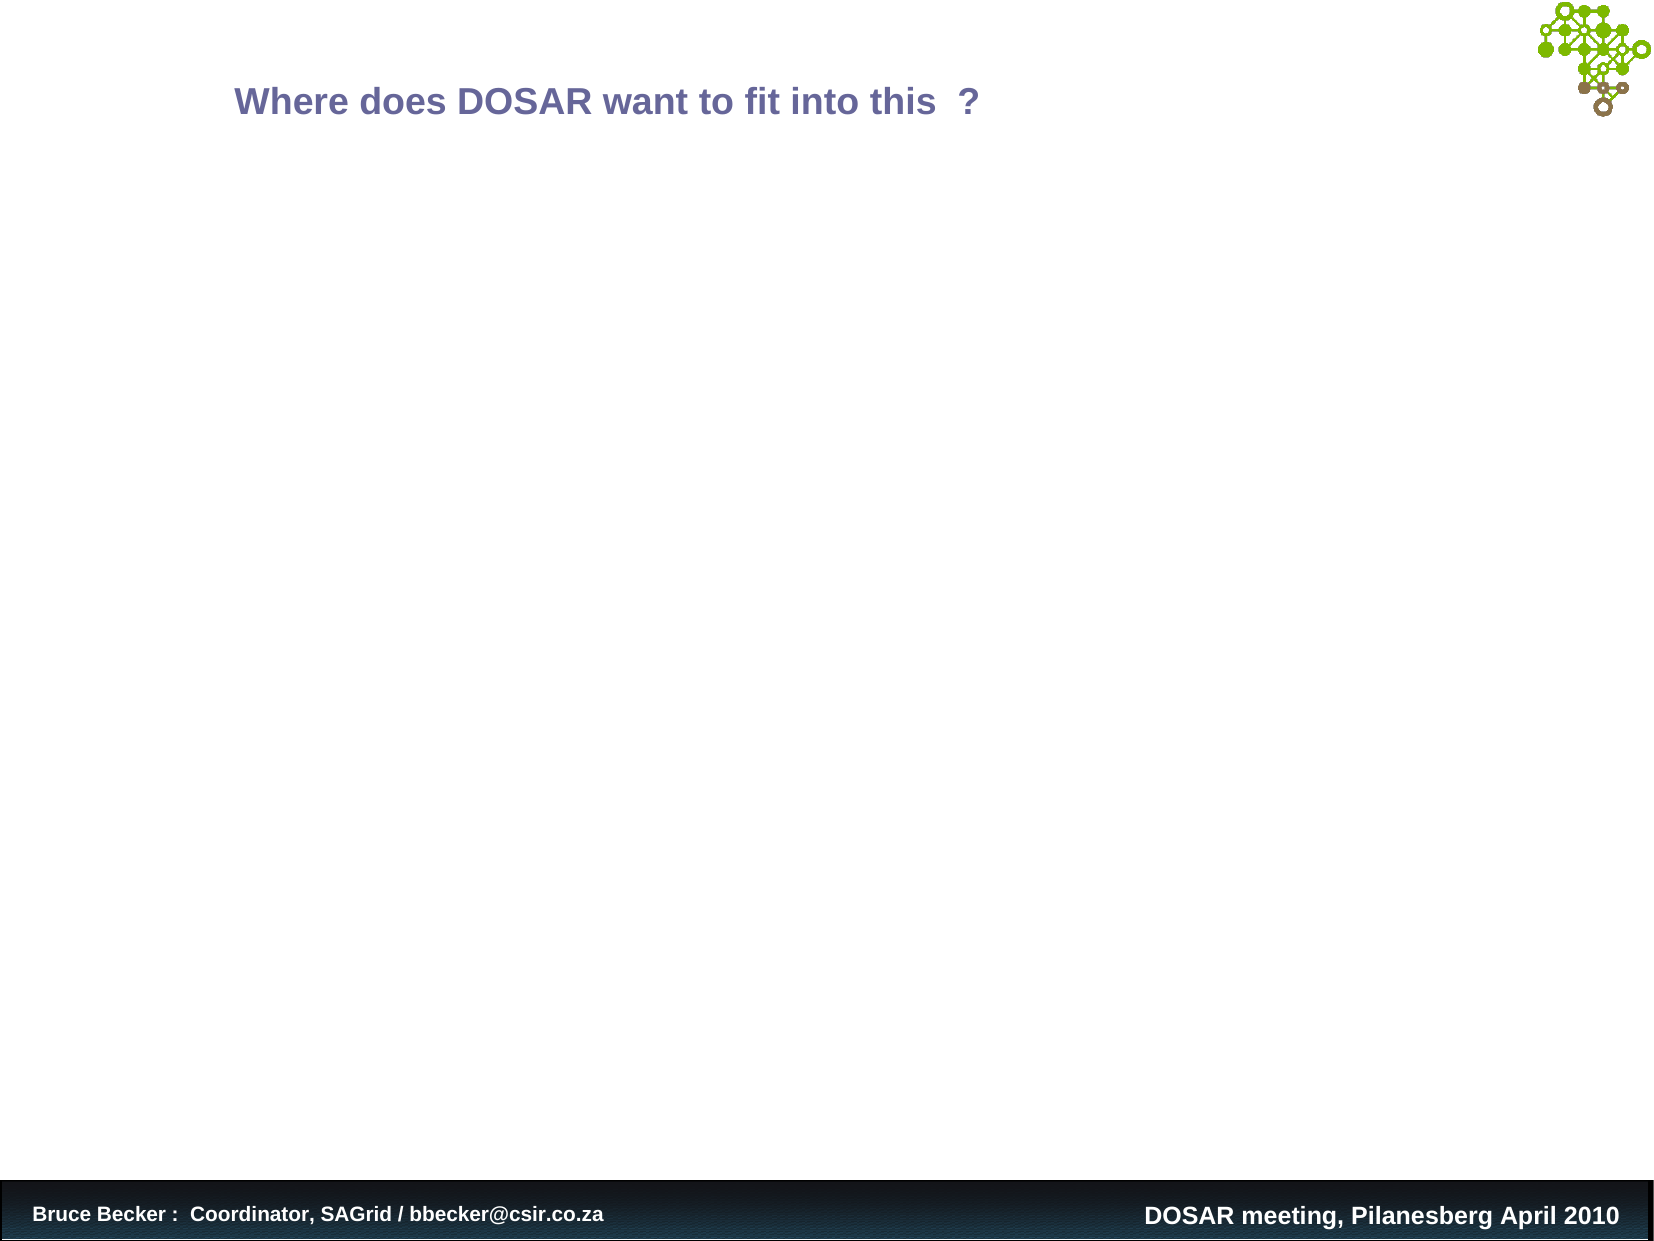

# Where does DOSAR want to fit into this ?